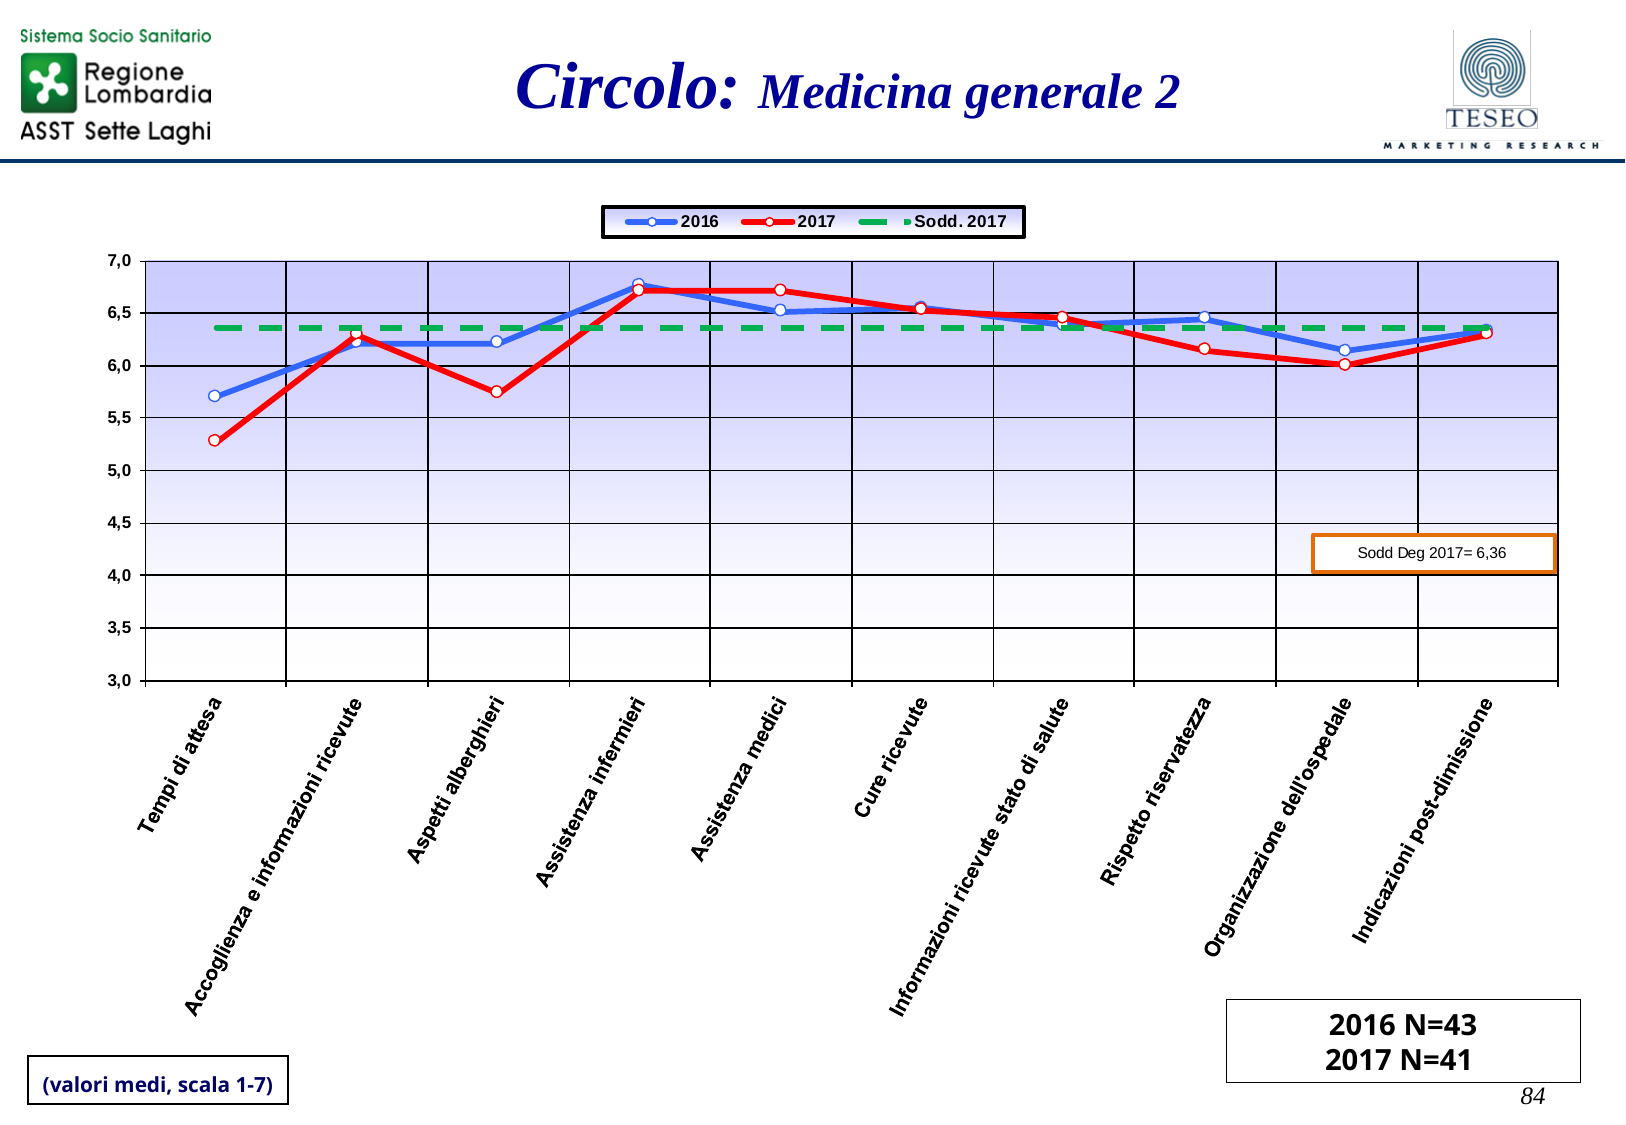

Circolo: Medicina generale 2
2016 N=43
2017 N=41
(valori medi, scala 1-7)